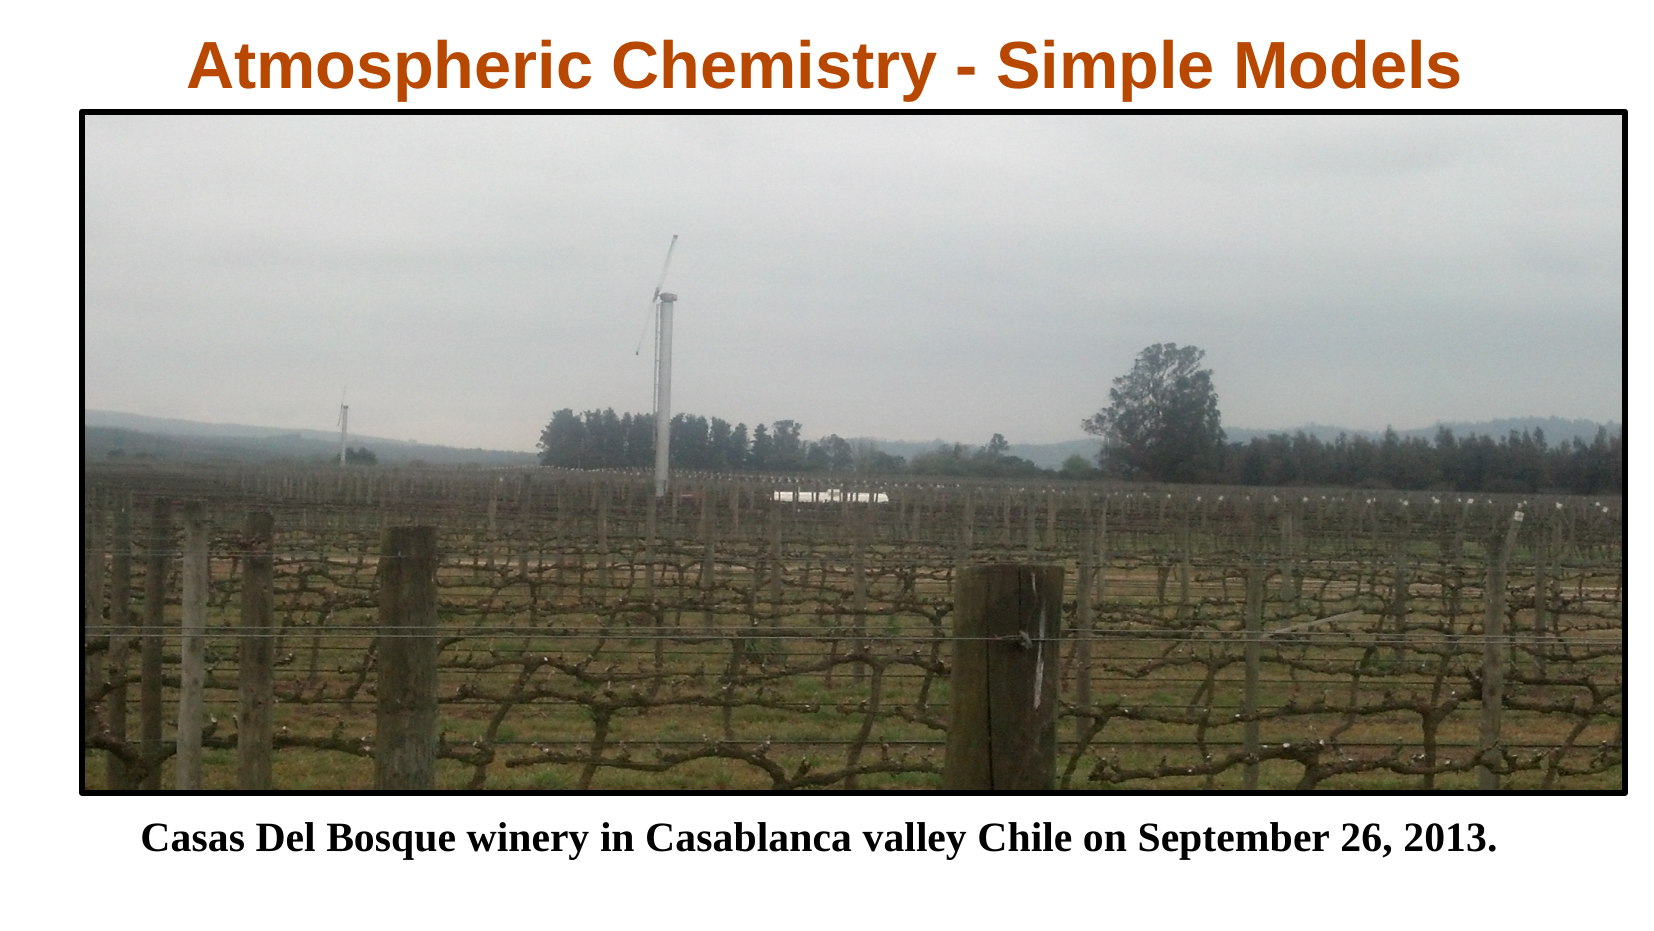

Atmospheric Chemistry - Simple Models
Casas Del Bosque winery in Casablanca valley Chile on September 26, 2013.